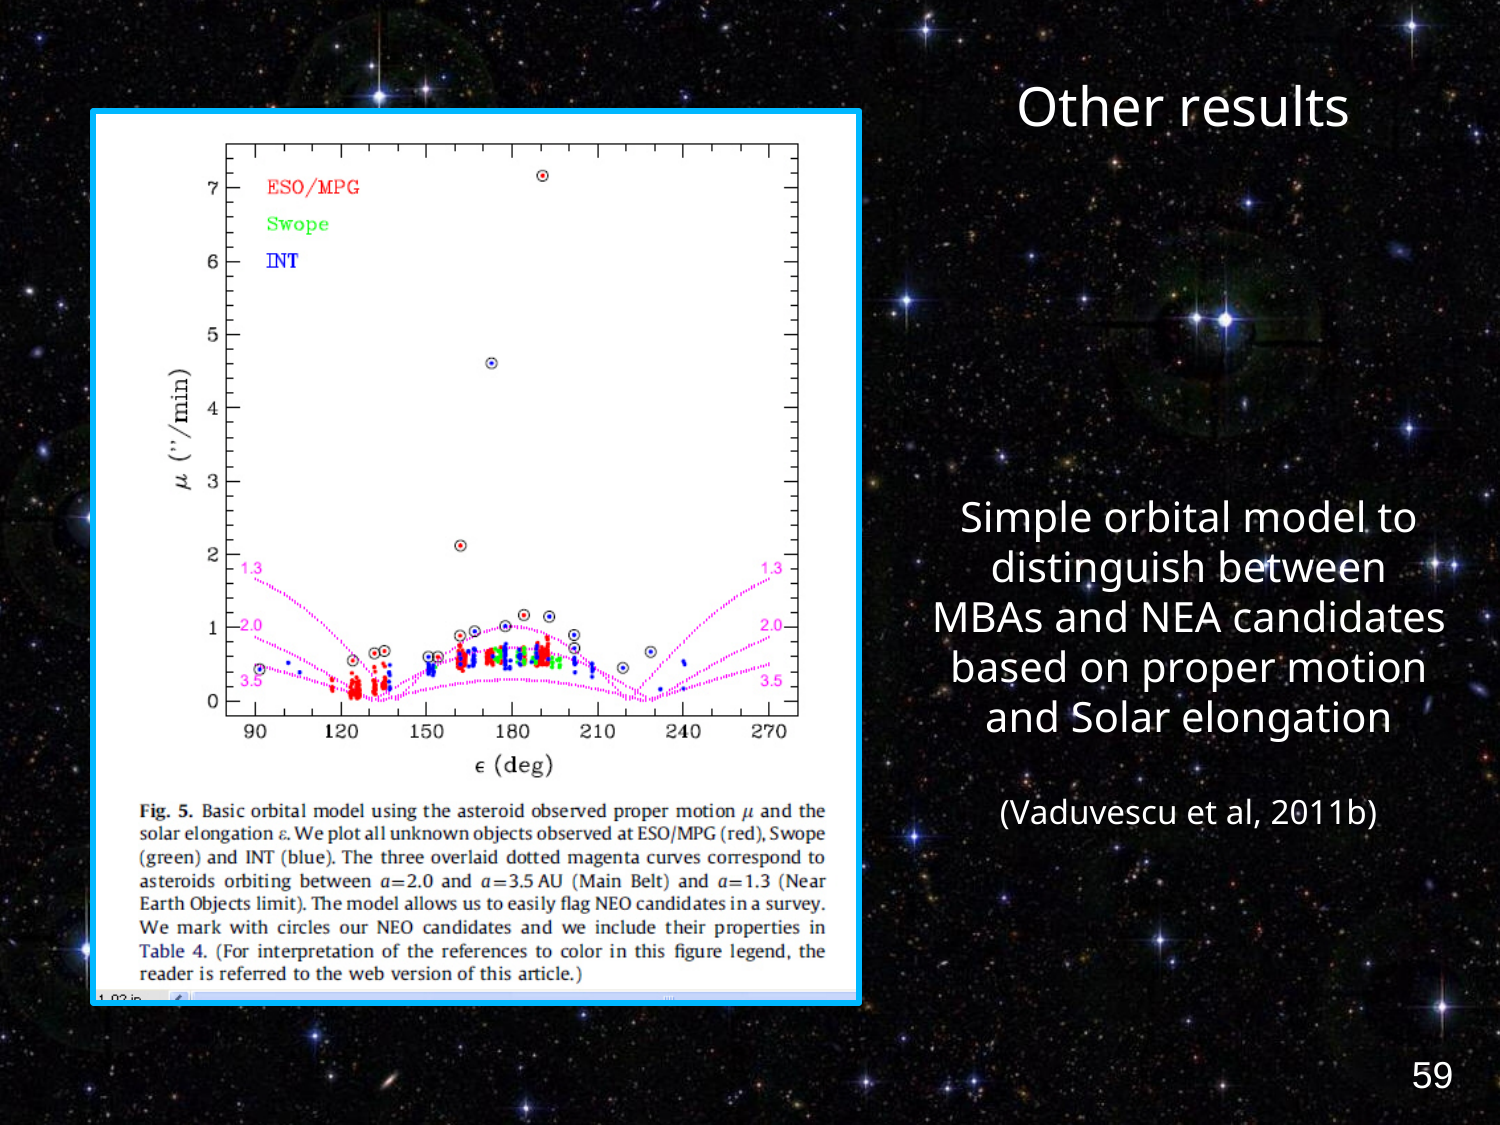

Other results
Simple orbital model to distinguish between MBAs and NEA candidates based on proper motion and Solar elongation
(Vaduvescu et al, 2011b)
59